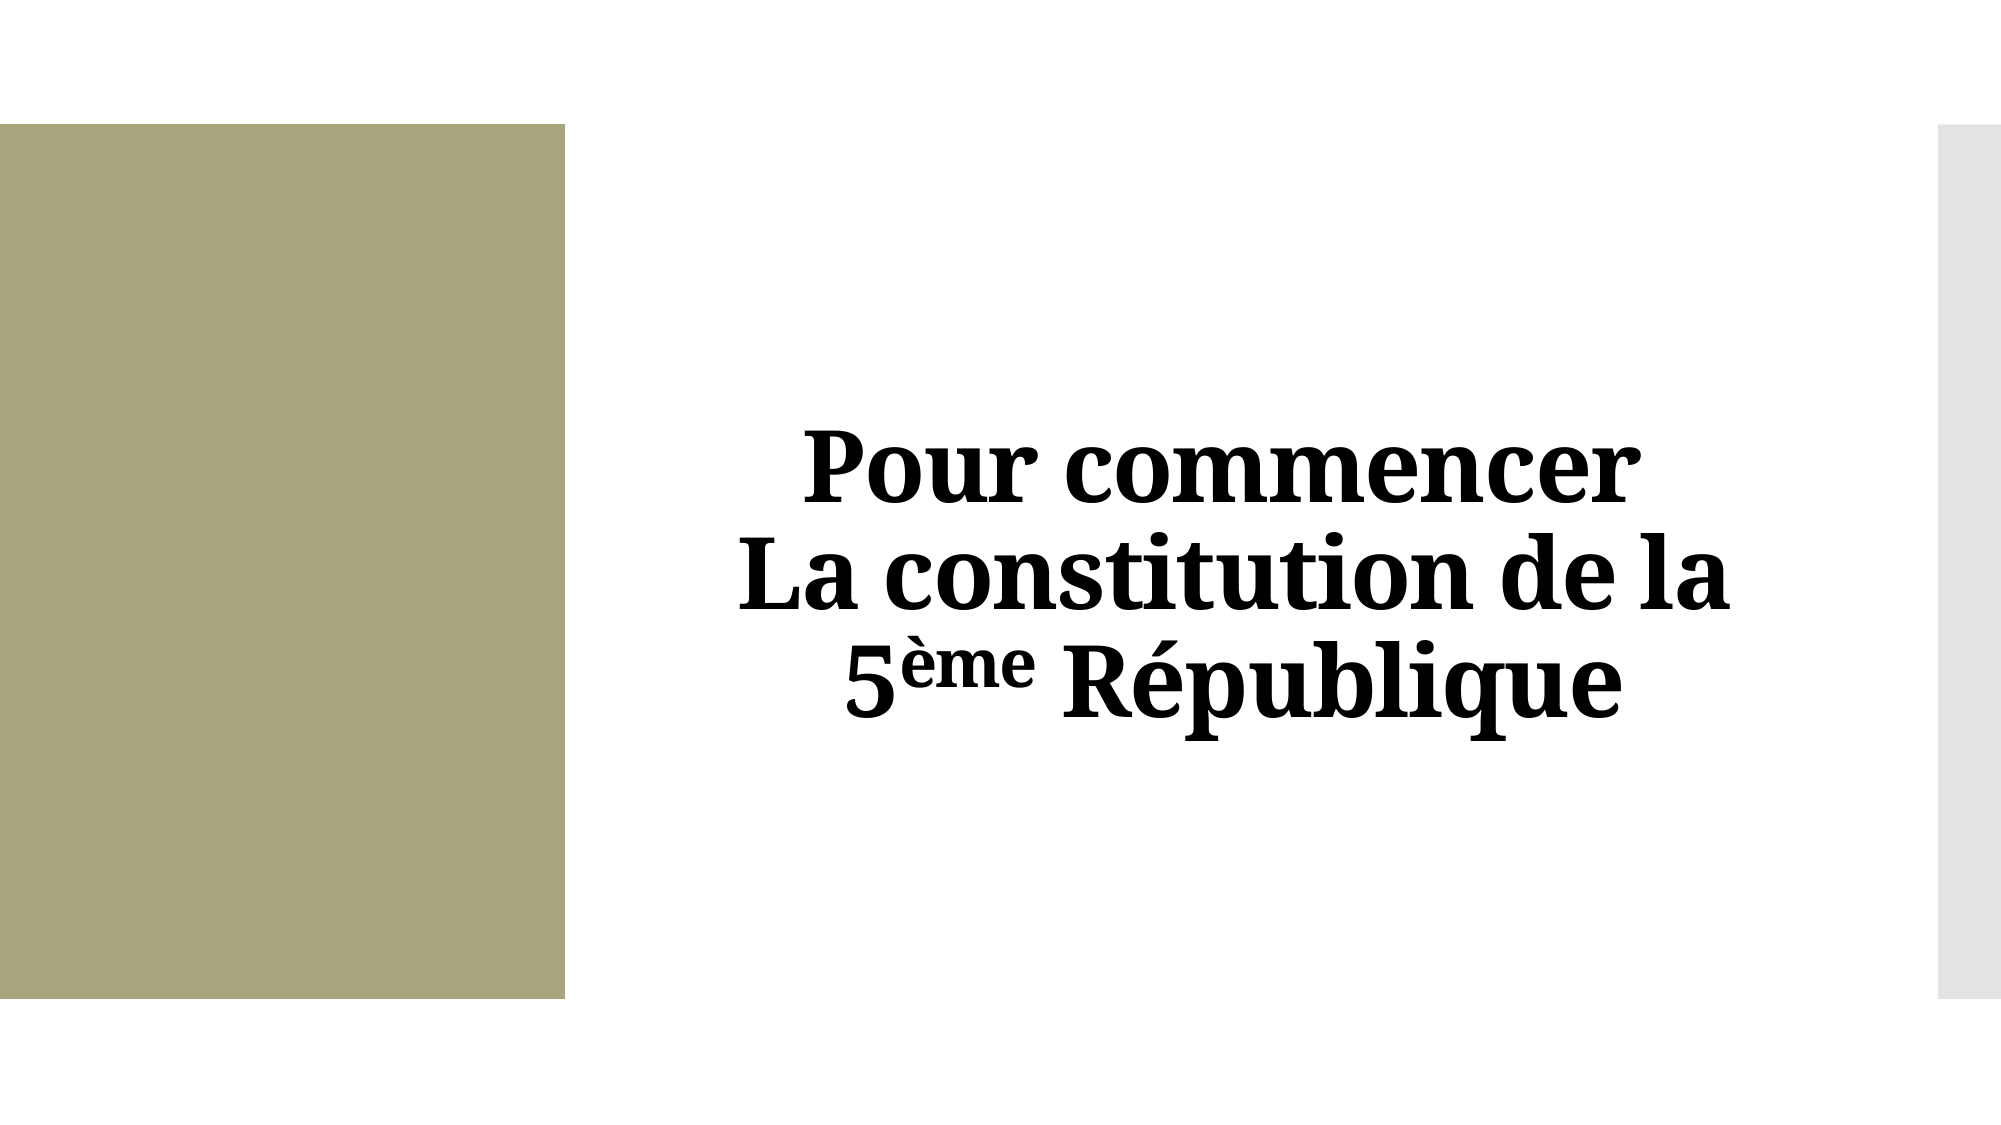

# Pour commencer La constitution de la 5ème République